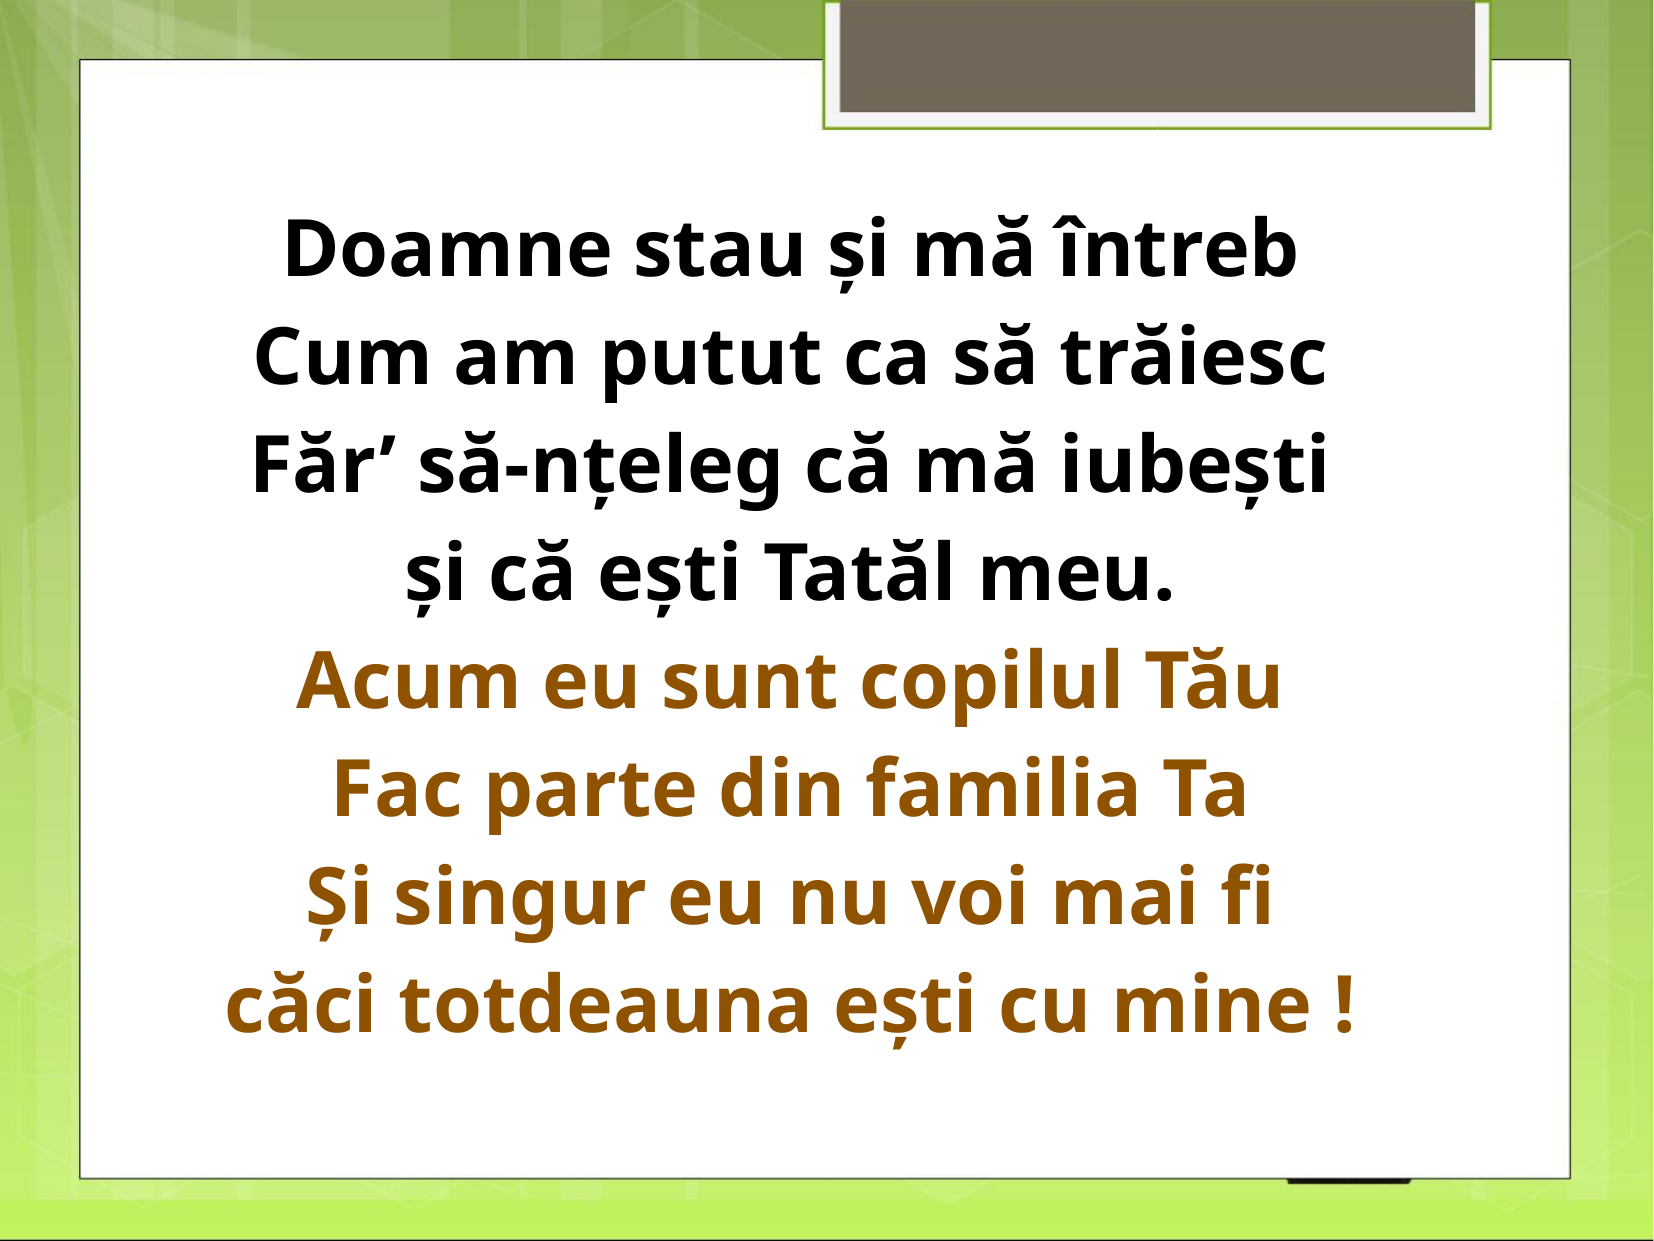

Doamne stau şi mă întreb
Cum am putut ca să trăiesc
Făr’ să-nţeleg că mă iubeşti
şi că eşti Tatăl meu.
Acum eu sunt copilul Tău
Fac parte din familia Ta
Şi singur eu nu voi mai fi
căci totdeauna eşti cu mine !